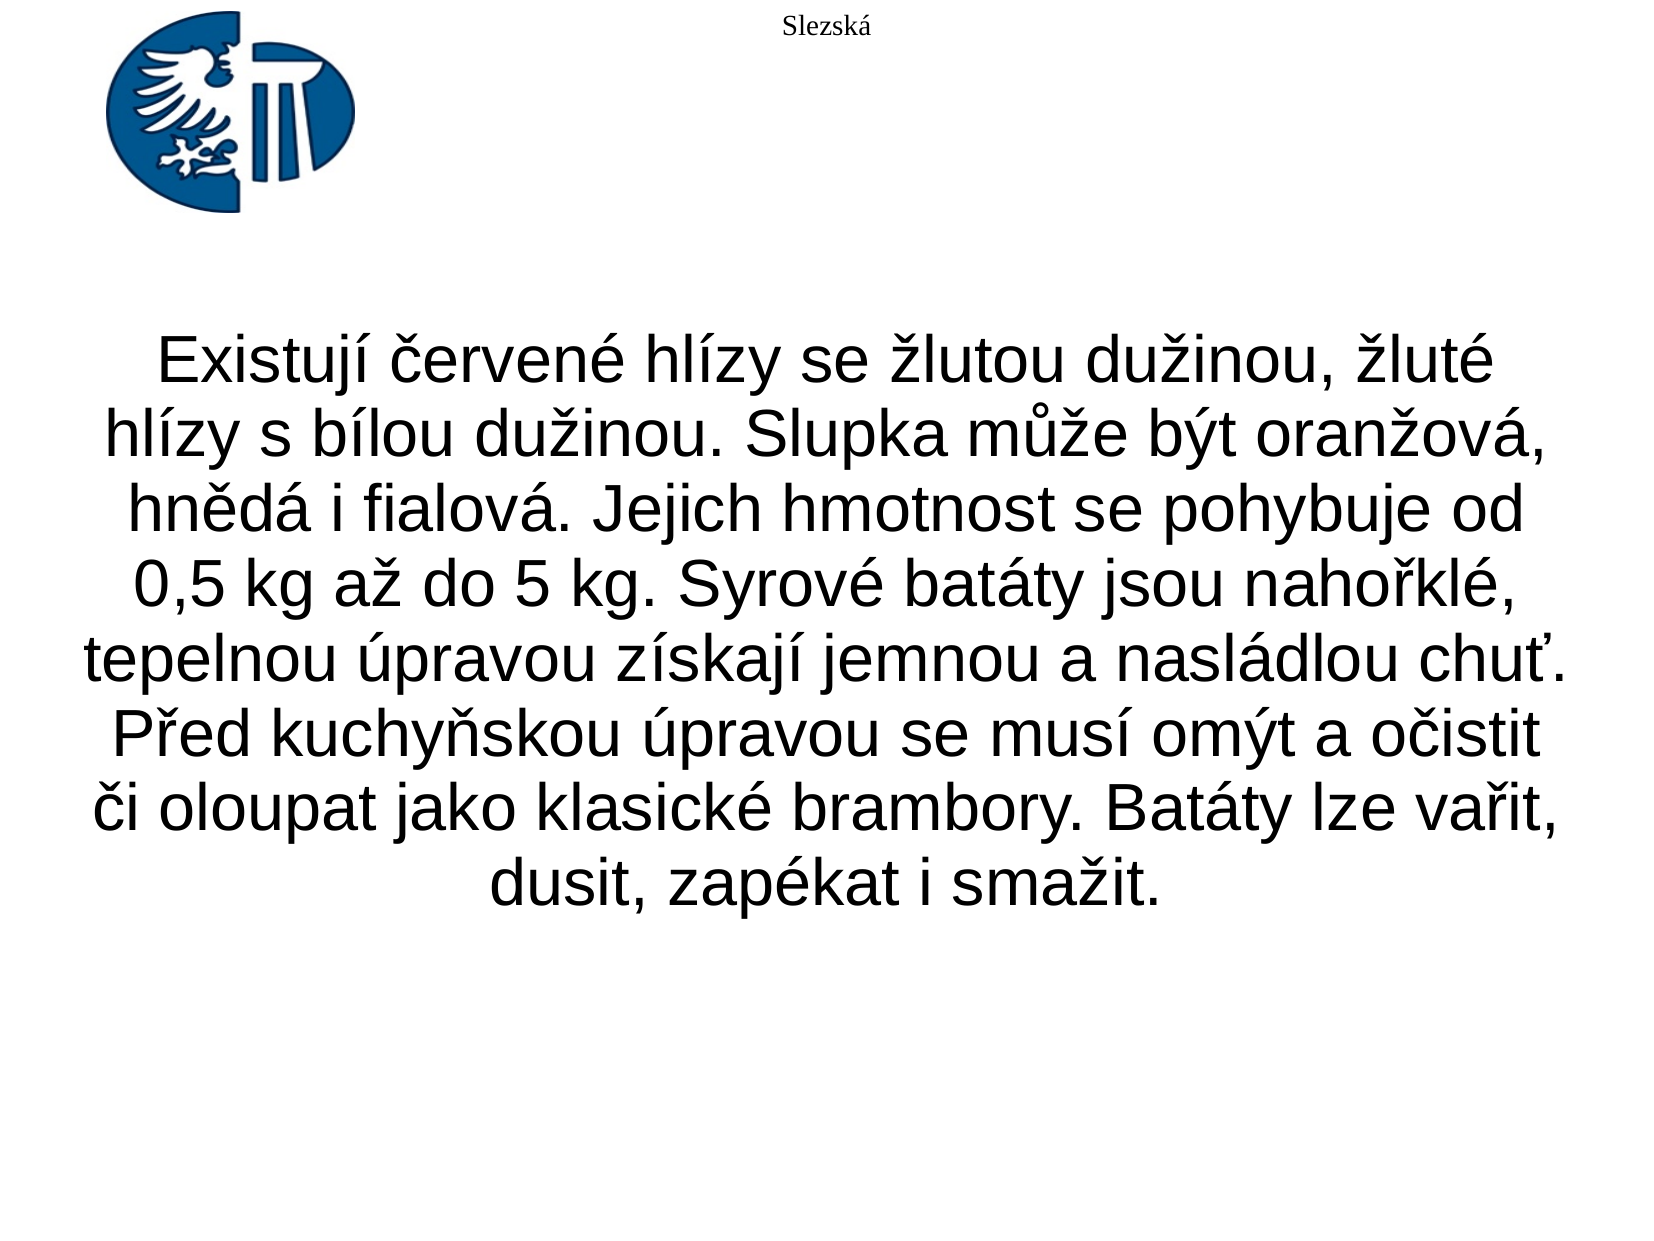

ahoj
# Existují červené hlízy se žlutou dužinou, žluté hlízy s bílou dužinou. Slupka může být oranžová, hnědá i fialová. Jejich hmotnost se pohybuje od 0,5 kg až do 5 kg. Syrové batáty jsou nahořklé, tepelnou úpravou získají jemnou a nasládlou chuť. Před kuchyňskou úpravou se musí omýt a očistit či oloupat jako klasické brambory. Batáty lze vařit, dusit, zapékat i smažit.